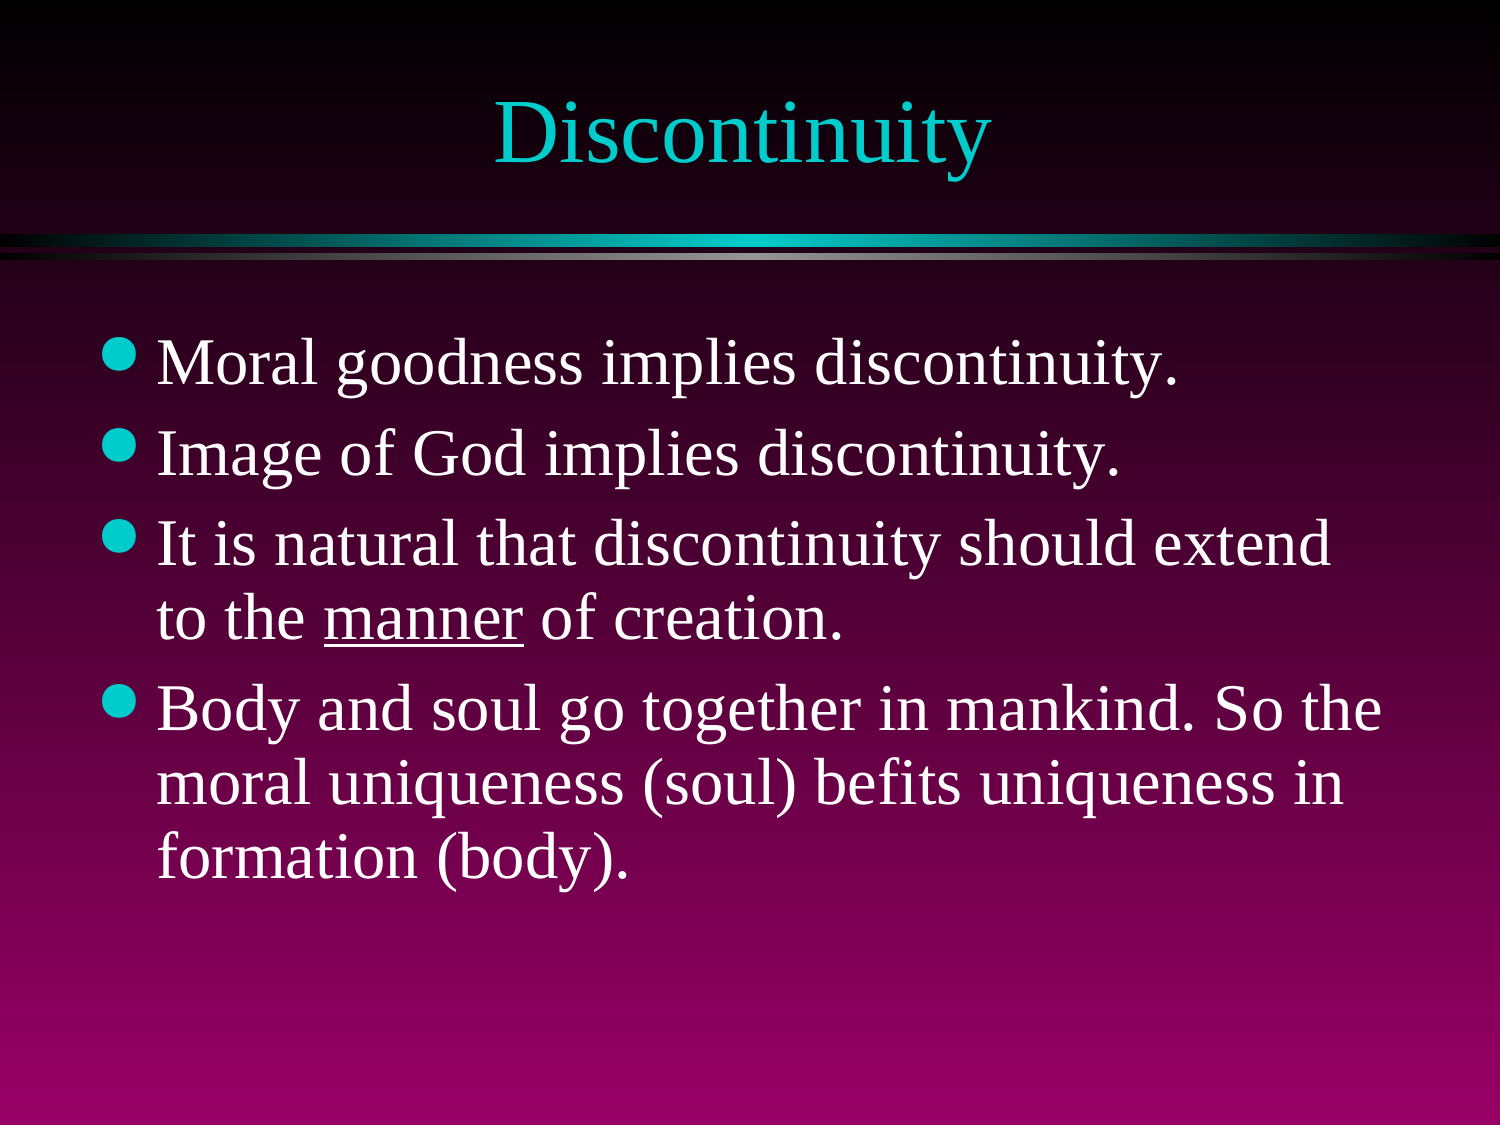

# Discontinuity
Moral goodness implies discontinuity.
Image of God implies discontinuity.
It is natural that discontinuity should extend to the manner of creation.
Body and soul go together in mankind. So the moral uniqueness (soul) befits uniqueness in formation (body).